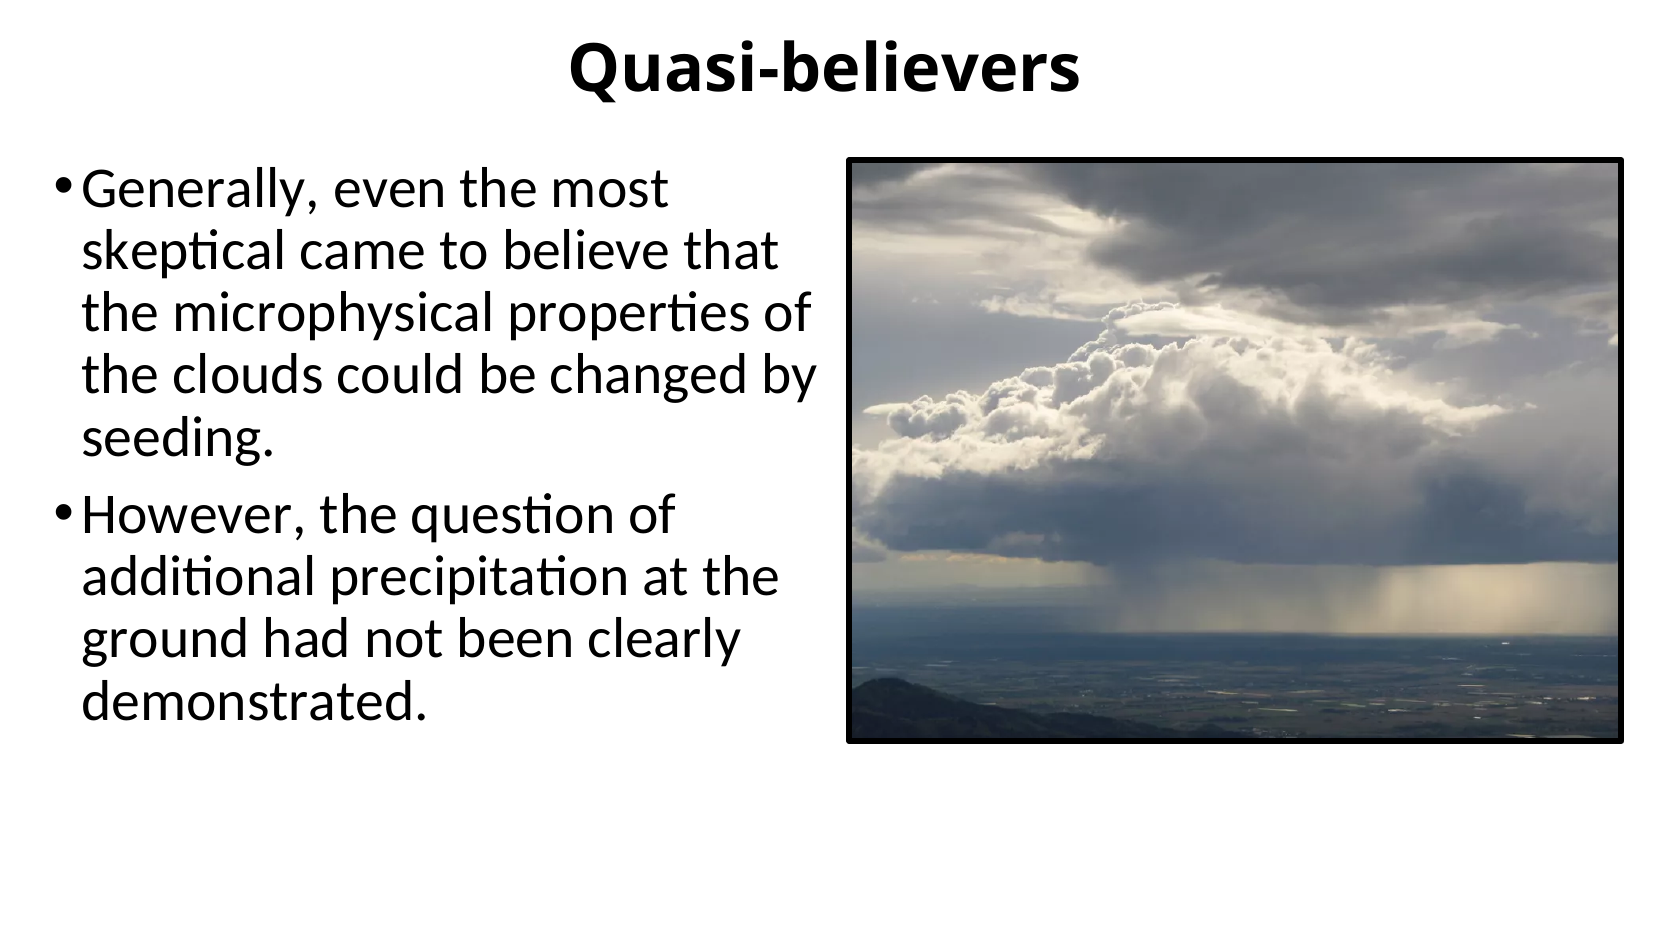

# Quasi-believers
Generally, even the most skeptical came to believe that the microphysical properties of the clouds could be changed by seeding.
However, the question of additional precipitation at the ground had not been clearly demonstrated.